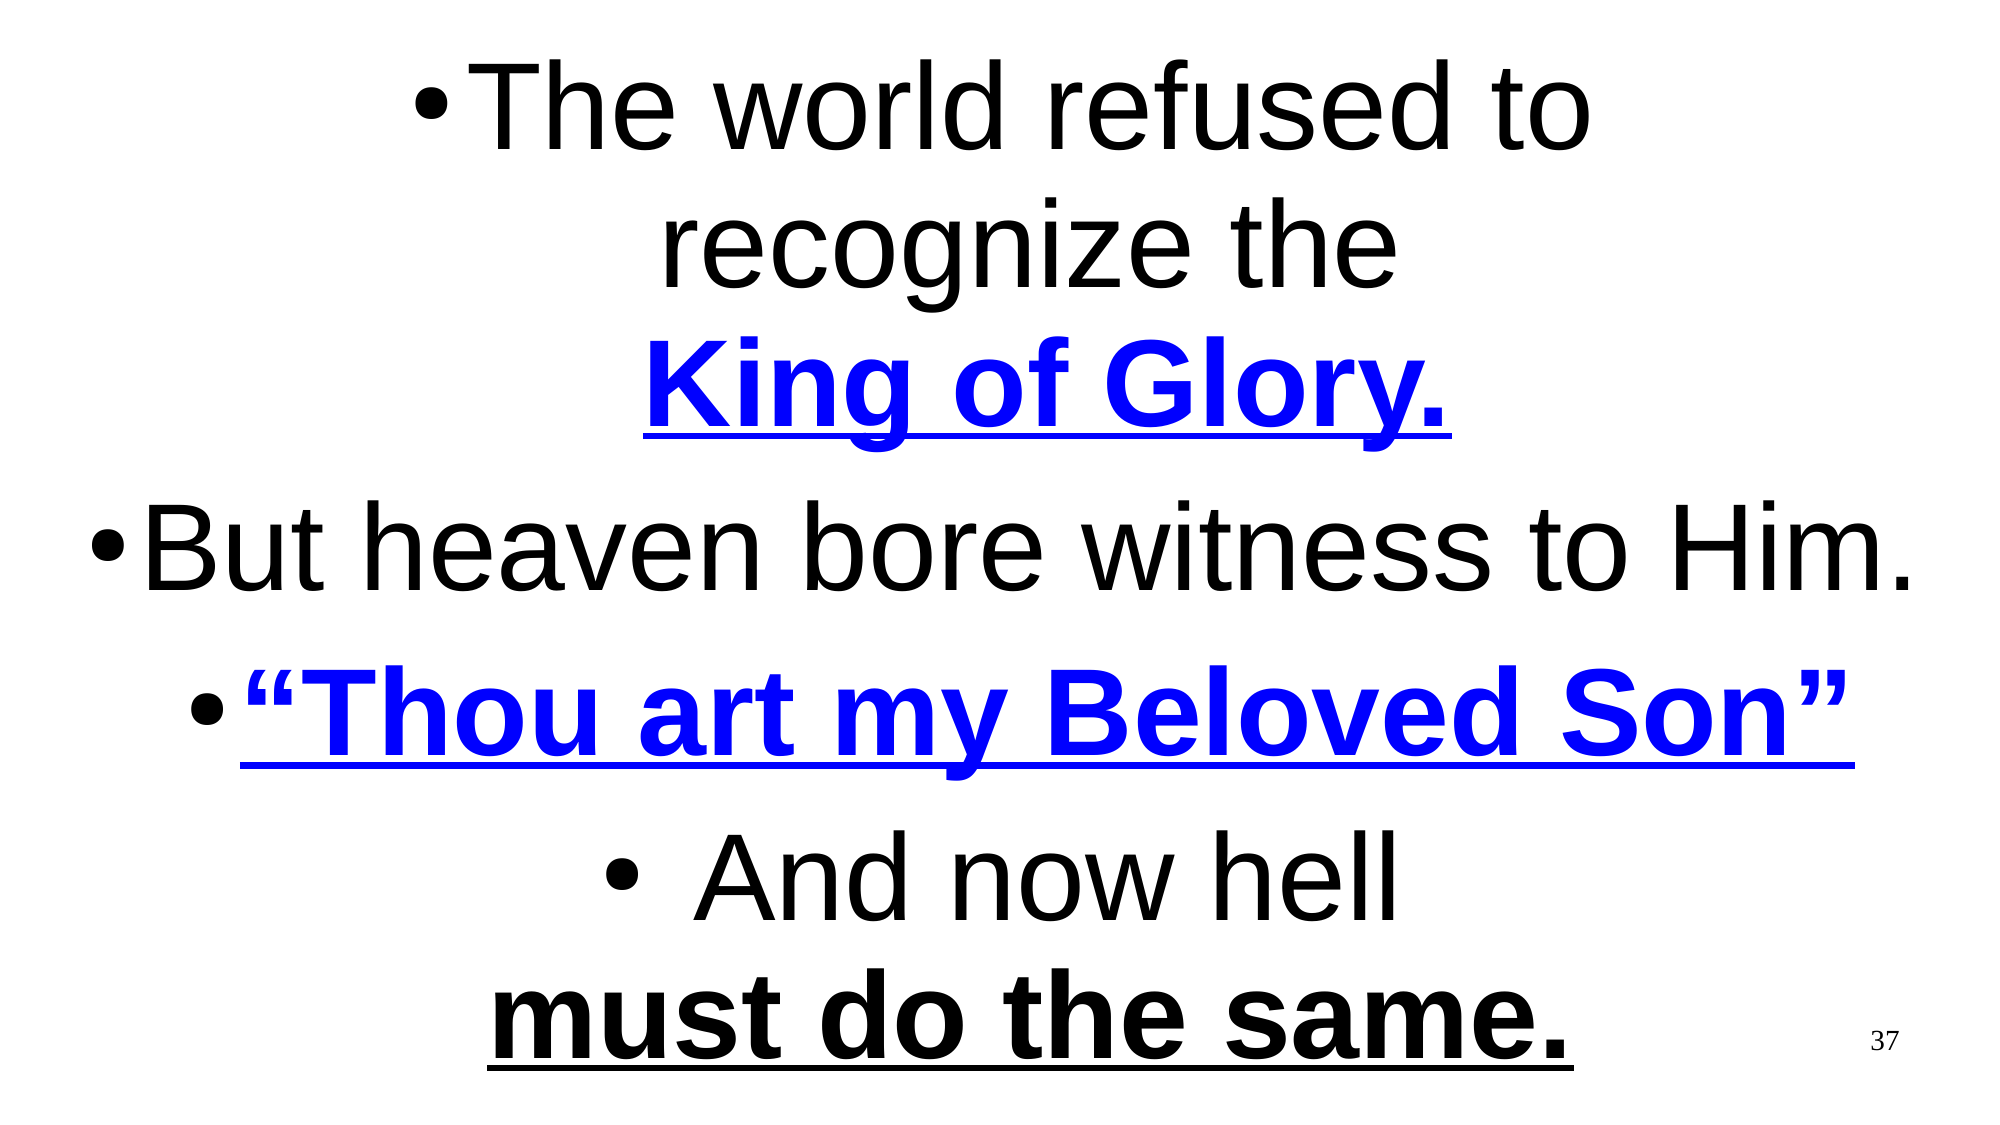

# The world refused to recognize the King of Glory.
But heaven bore witness to Him.
“Thou art my Beloved Son”
 And now hell
must do the same.
37